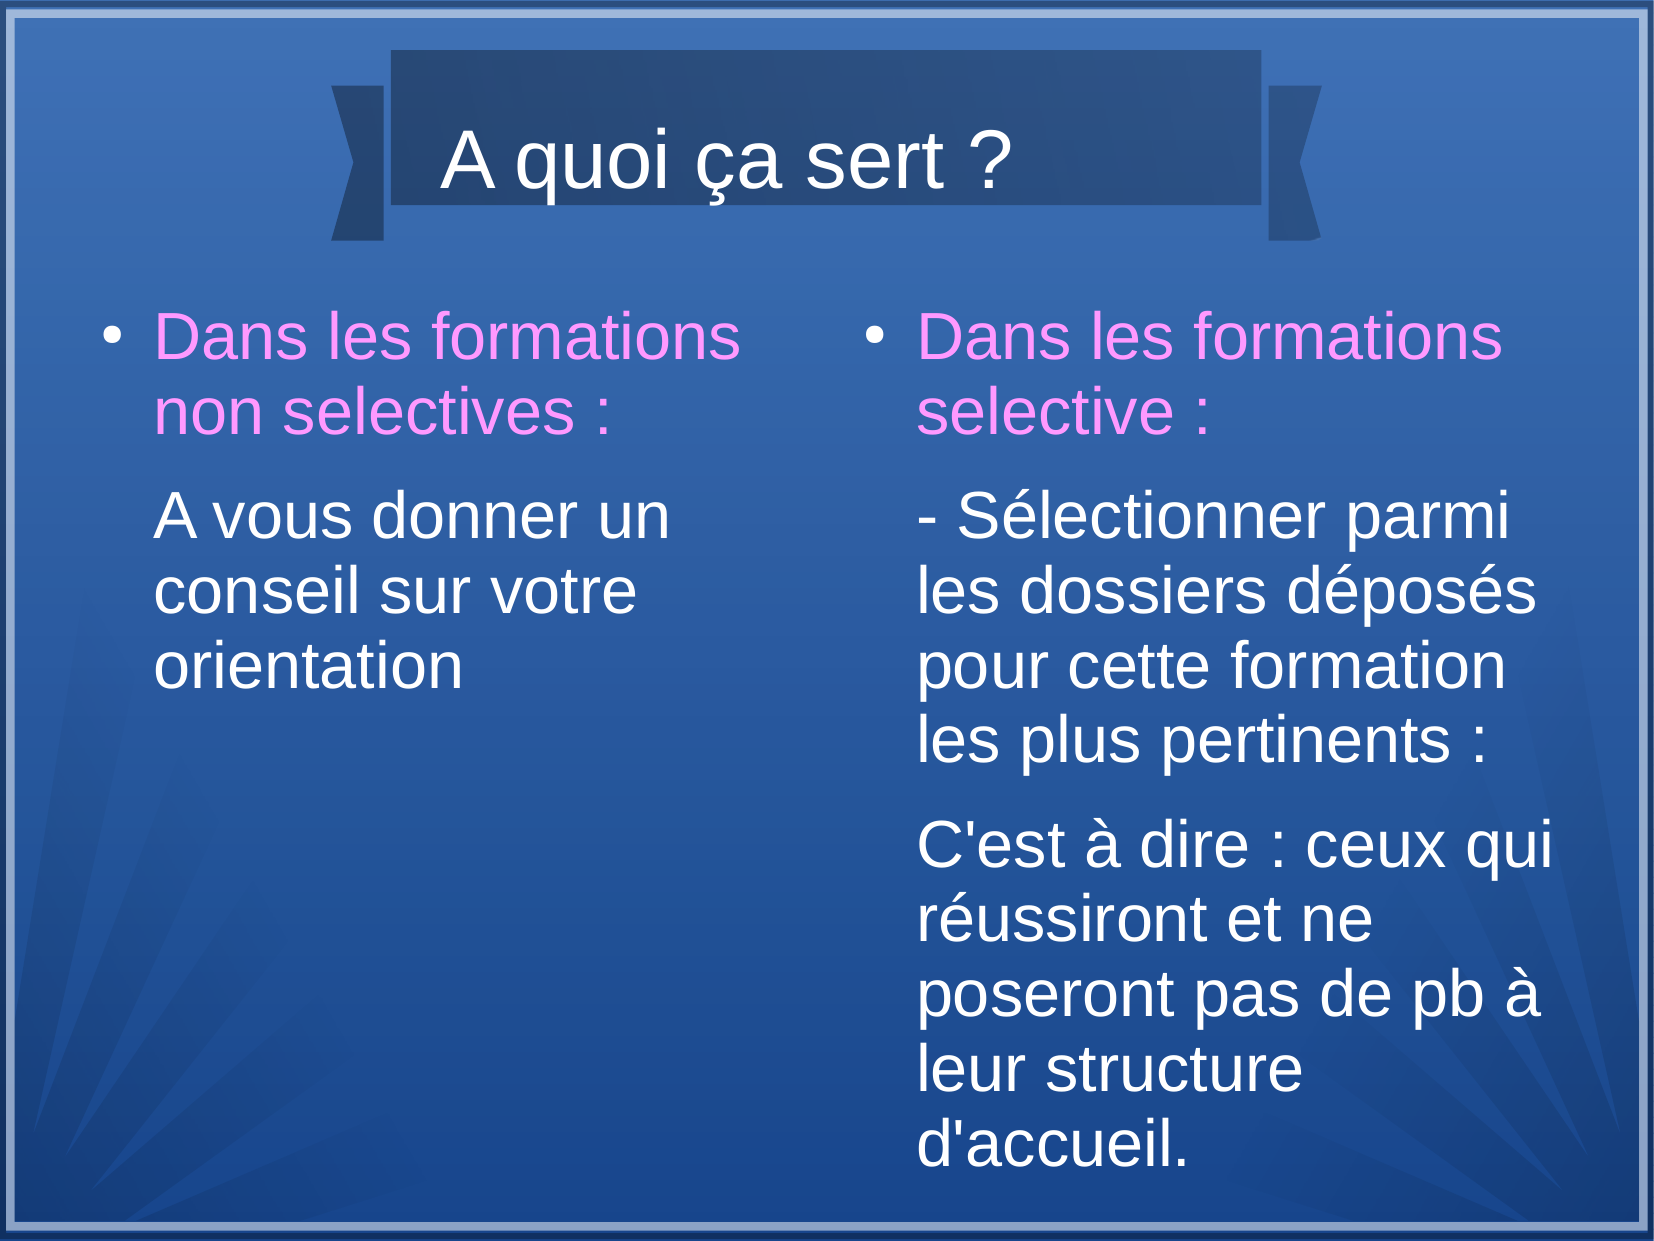

#
A quoi ça sert ?
Dans les formations non selectives :
A vous donner un conseil sur votre orientation
Dans les formations selective :
- Sélectionner parmi les dossiers déposés pour cette formation les plus pertinents :
C'est à dire : ceux qui réussiront et ne poseront pas de pb à leur structure d'accueil.